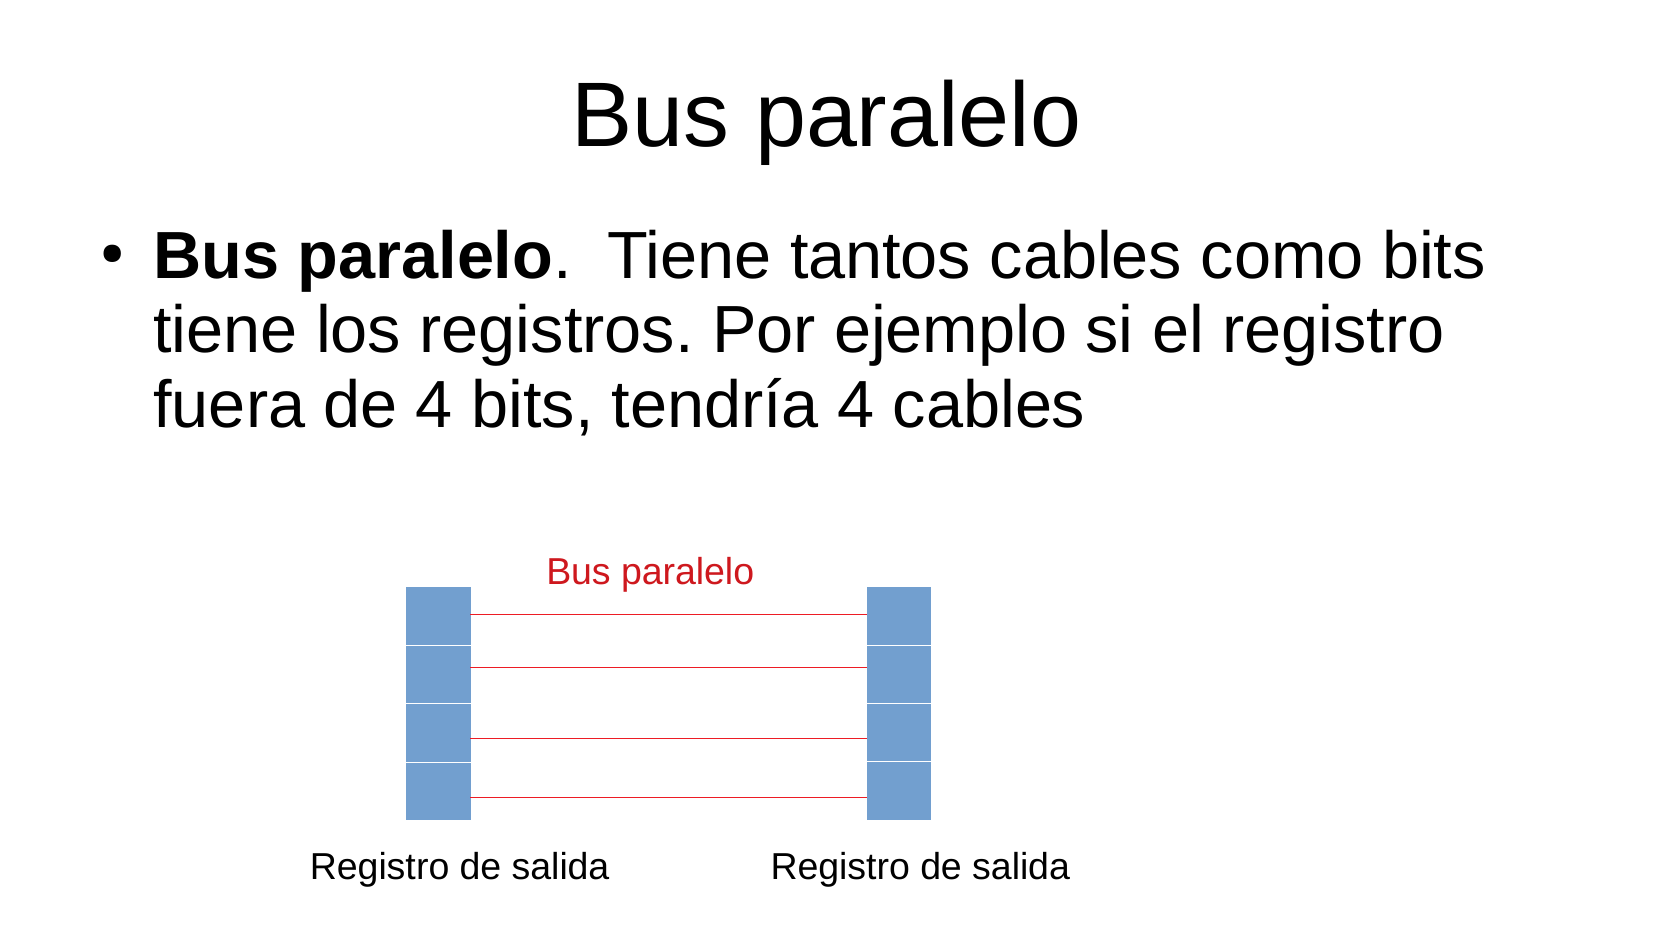

# Bus paralelo
Bus paralelo. Tiene tantos cables como bits tiene los registros. Por ejemplo si el registro fuera de 4 bits, tendría 4 cables
Bus paralelo
| |
| --- |
| |
| |
| |
| |
| --- |
| |
| |
| |
Registro de salida
Registro de salida